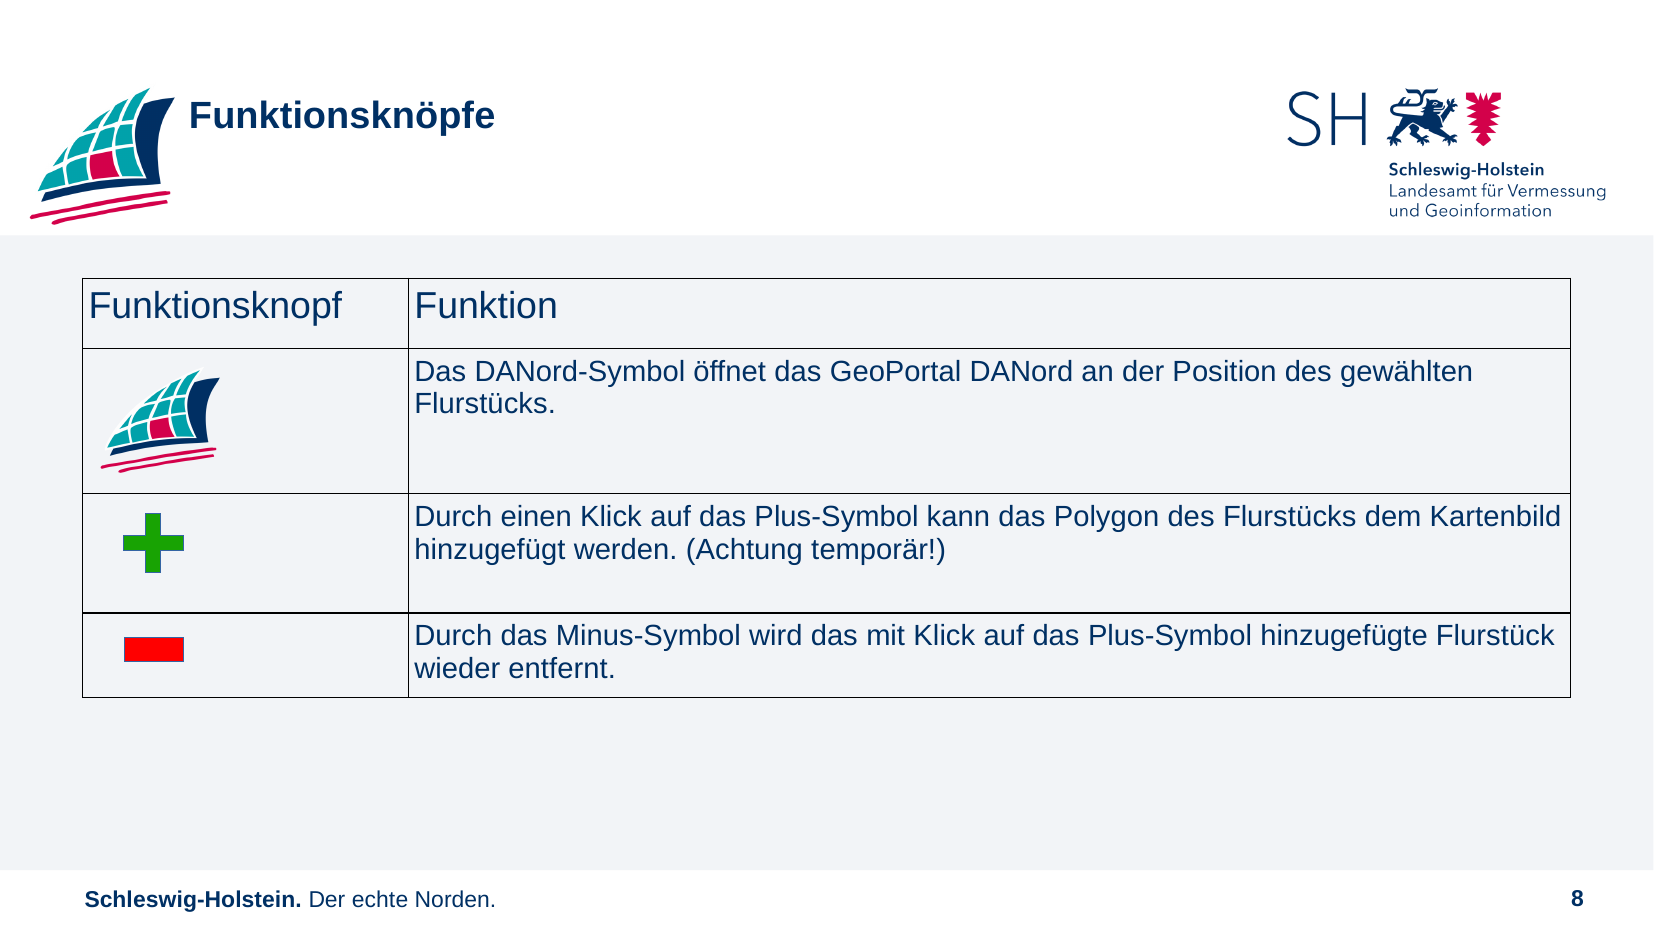

# Funktionsknöpfe
| Funktionsknopf | Funktion |
| --- | --- |
| | Das DANord-Symbol öffnet das GeoPortal DANord an der Position des gewählten Flurstücks. |
| | Durch einen Klick auf das Plus-Symbol kann das Polygon des Flurstücks dem Kartenbild hinzugefügt werden. (Achtung temporär!) |
| | Durch das Minus-Symbol wird das mit Klick auf das Plus-Symbol hinzugefügte Flurstück wieder entfernt. |
8